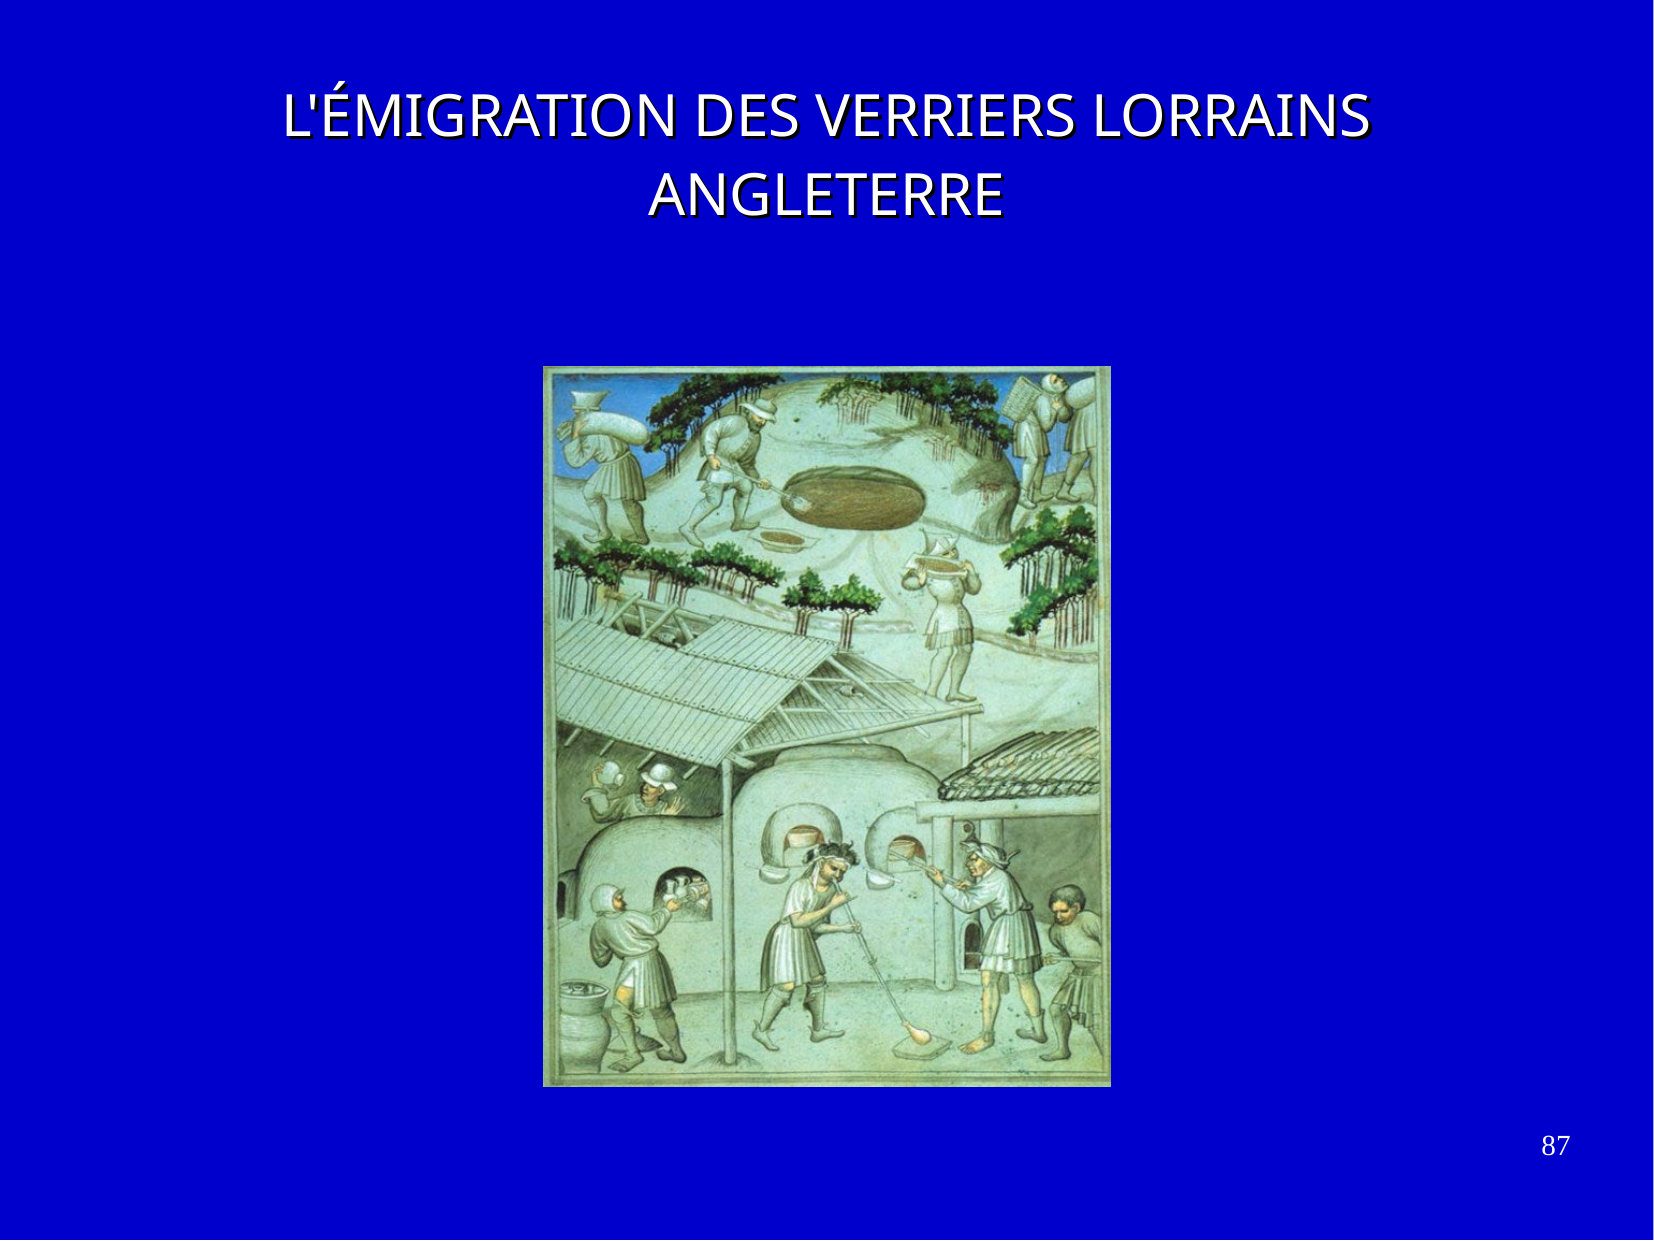

# L'ÉMIGRATION DES VERRIERS LORRAINS ANGLETERRE
87